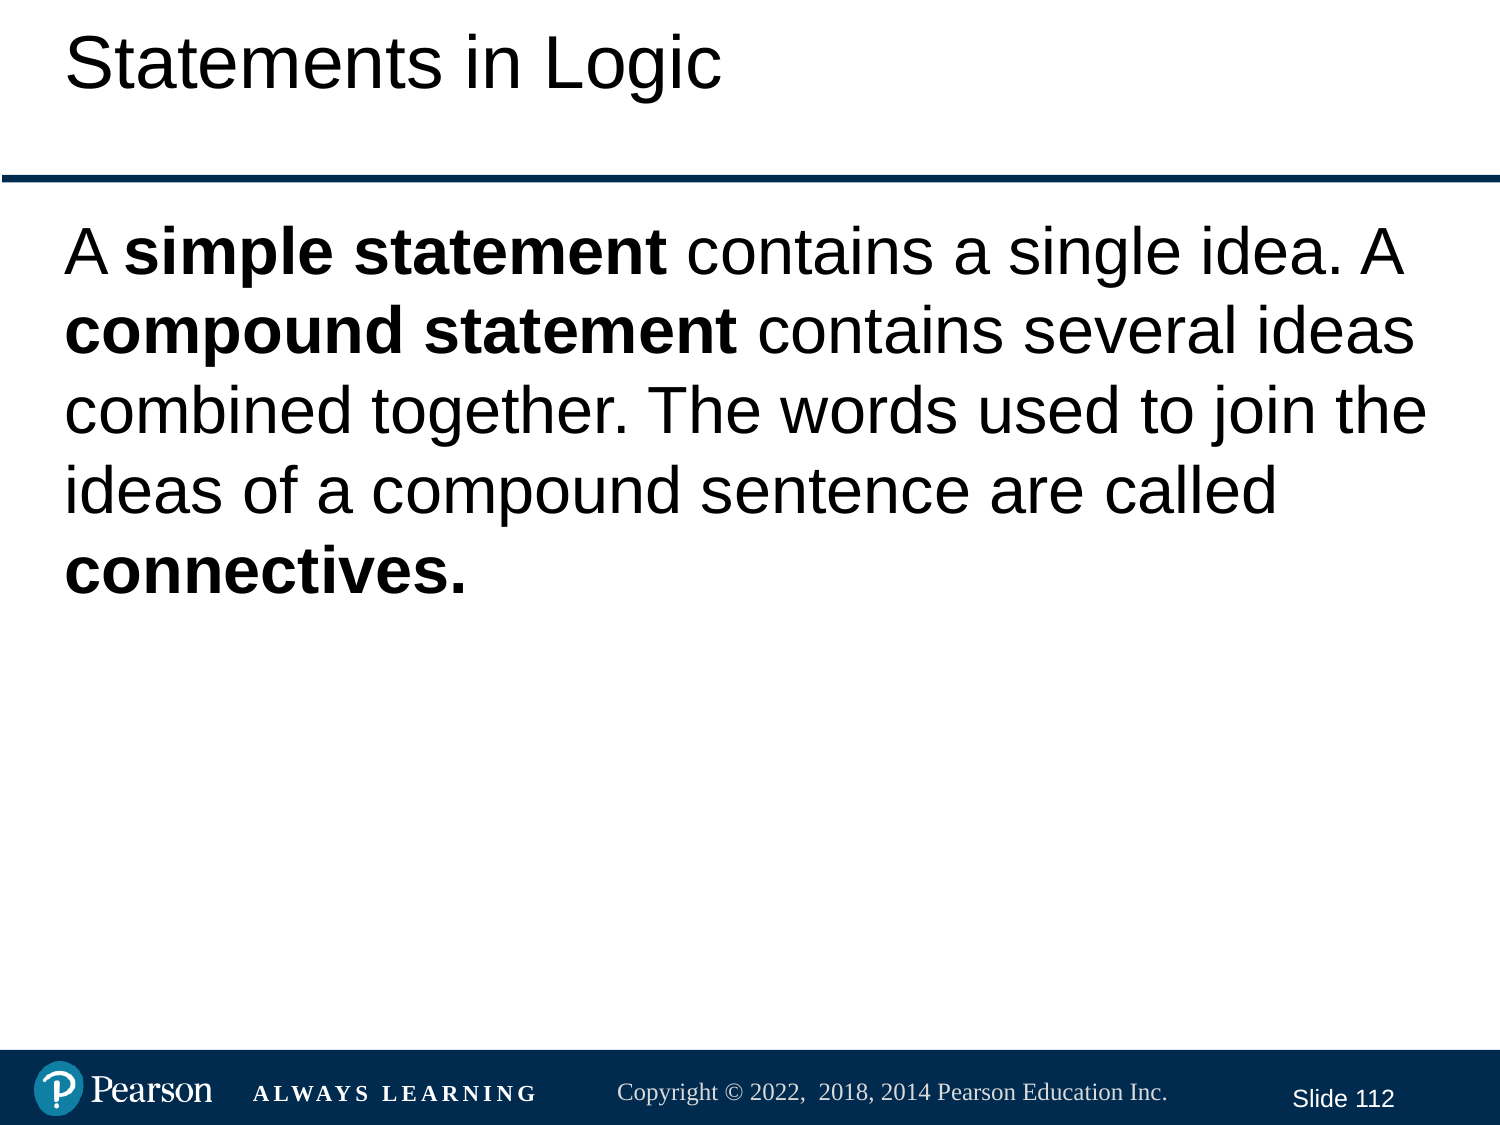

# Statements in Logic
A simple statement contains a single idea. A compound statement contains several ideas combined together. The words used to join the ideas of a compound sentence are called connectives.